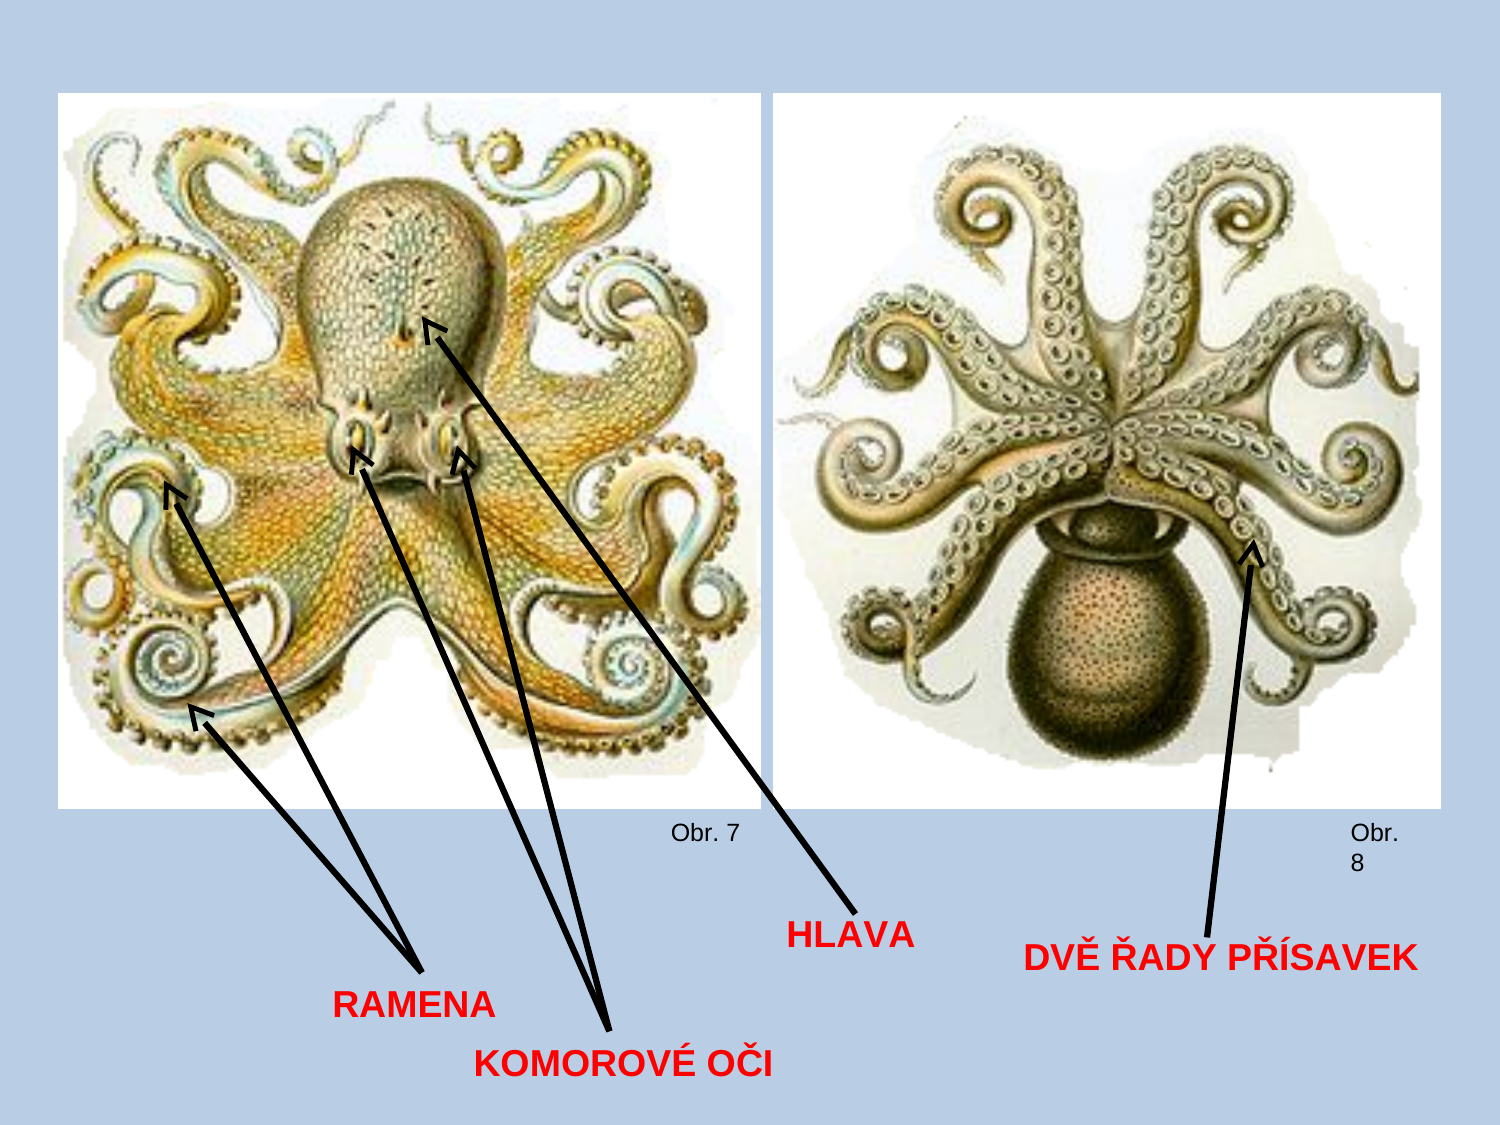

Obr. 7
Obr. 8
HLAVA
DVĚ ŘADY PŘÍSAVEK
RAMENA
KOMOROVÉ OČI